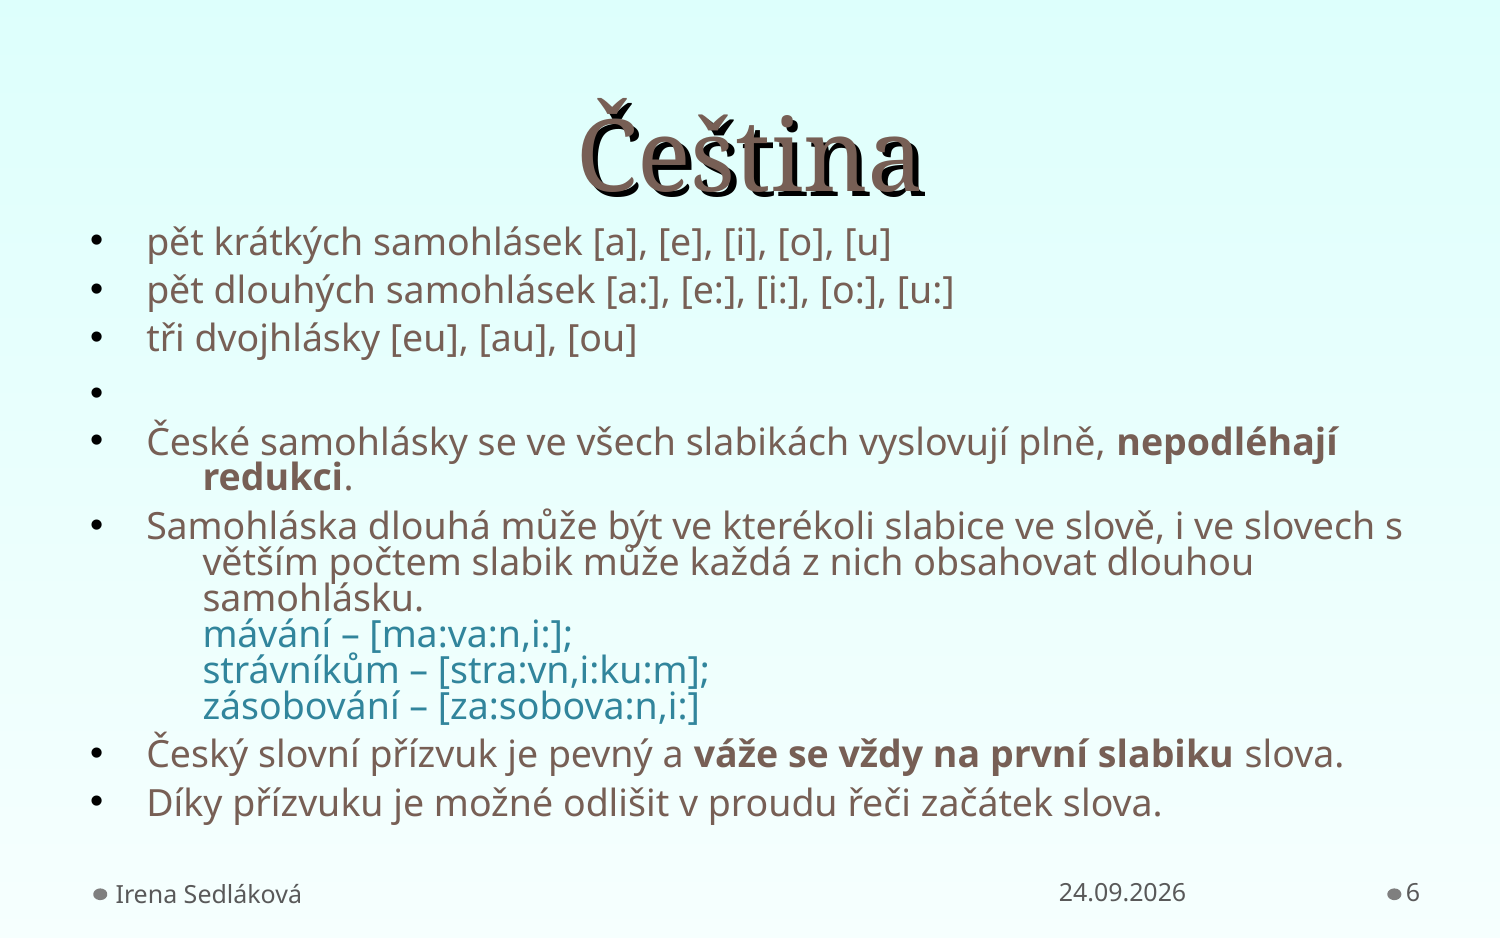

# Čeština
pět krátkých samohlásek [a], [e], [i], [o], [u]
pět dlouhých samohlásek [a:], [e:], [i:], [o:], [u:]
tři dvojhlásky [eu], [au], [ou]
České samohlásky se ve všech slabikách vyslovují plně, nepodléhají redukci.
Samohláska dlouhá může být ve kterékoli slabice ve slově, i ve slovech s větším počtem slabik může každá z nich obsahovat dlouhou samohlásku.
mávání – [ma:va:n,i:];
strávníkům – [stra:vn,i:ku:m];
zásobování – [za:sobova:n,i:]
Český slovní přízvuk je pevný a váže se vždy na první slabiku slova.
Díky přízvuku je možné odlišit v proudu řeči začátek slova.
Irena Sedláková